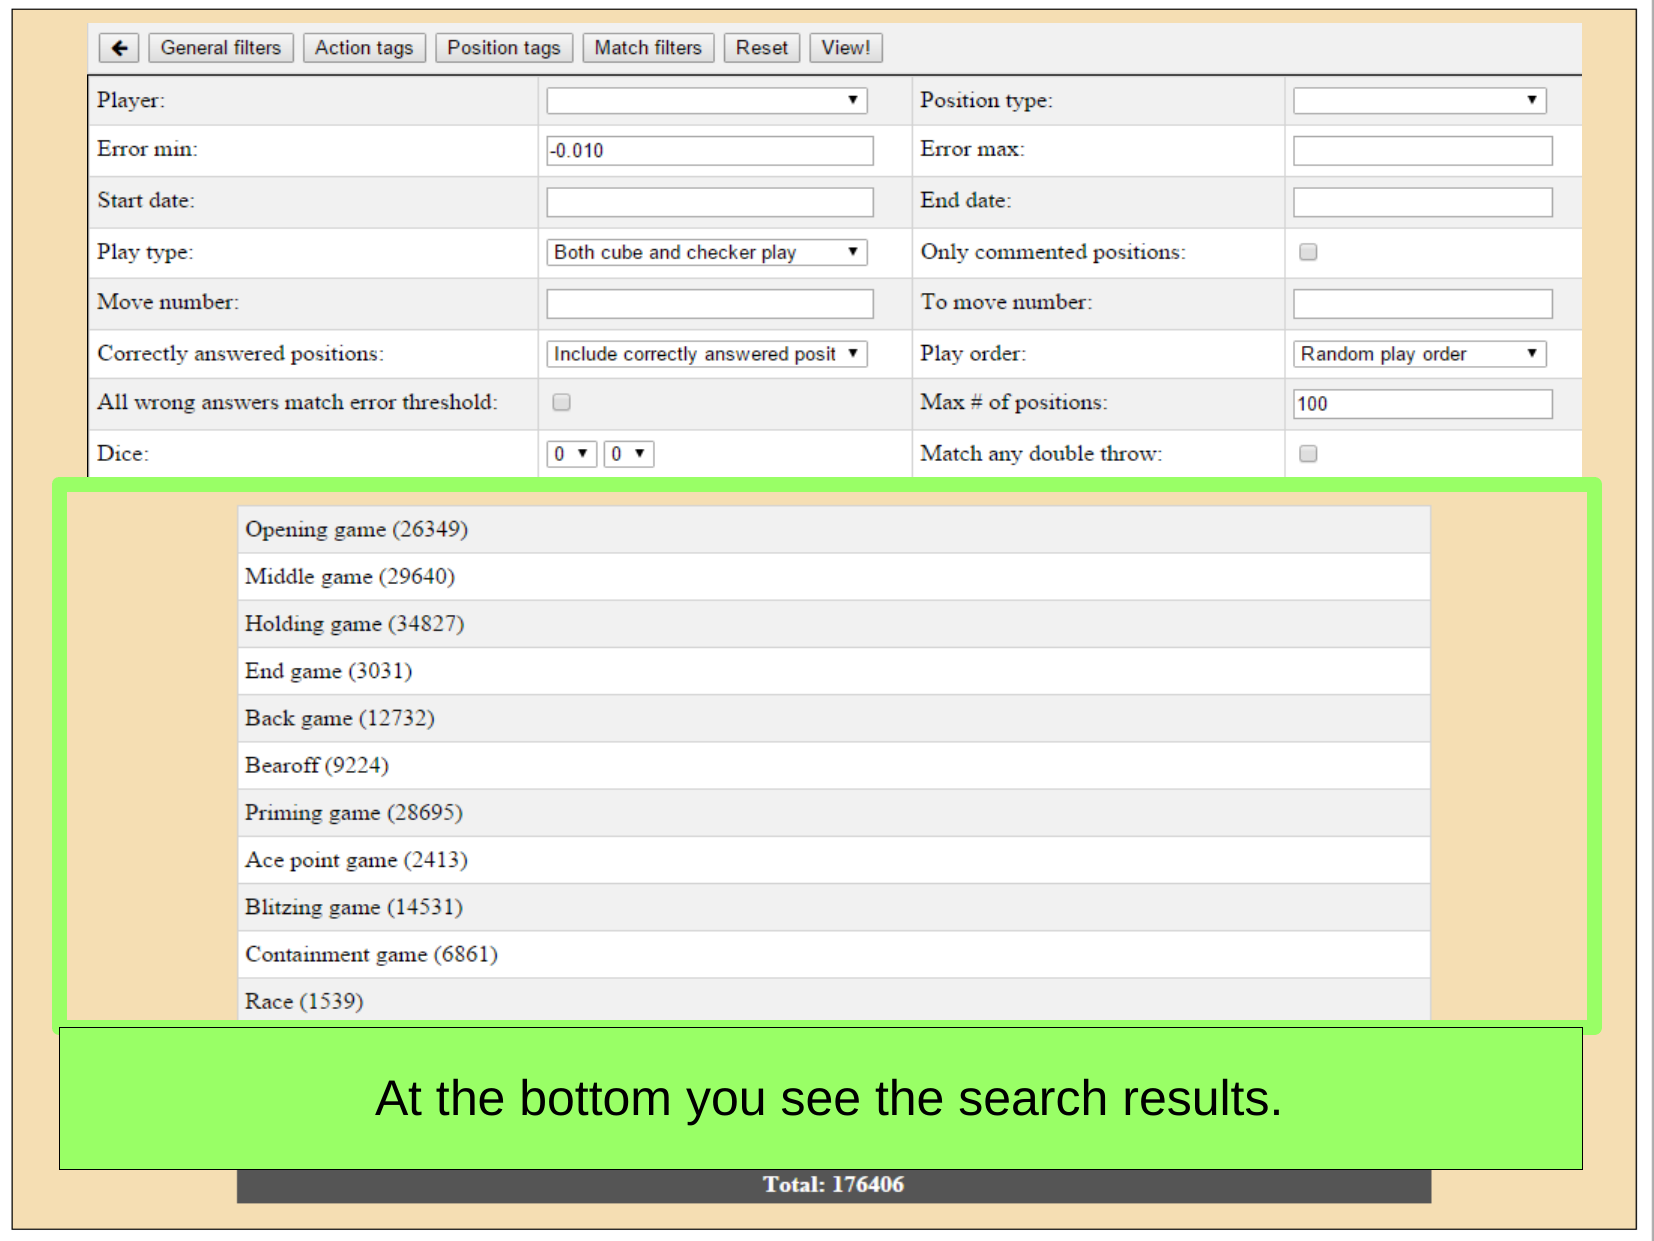

# Backgammon Studio
At the bottom you see the search results.